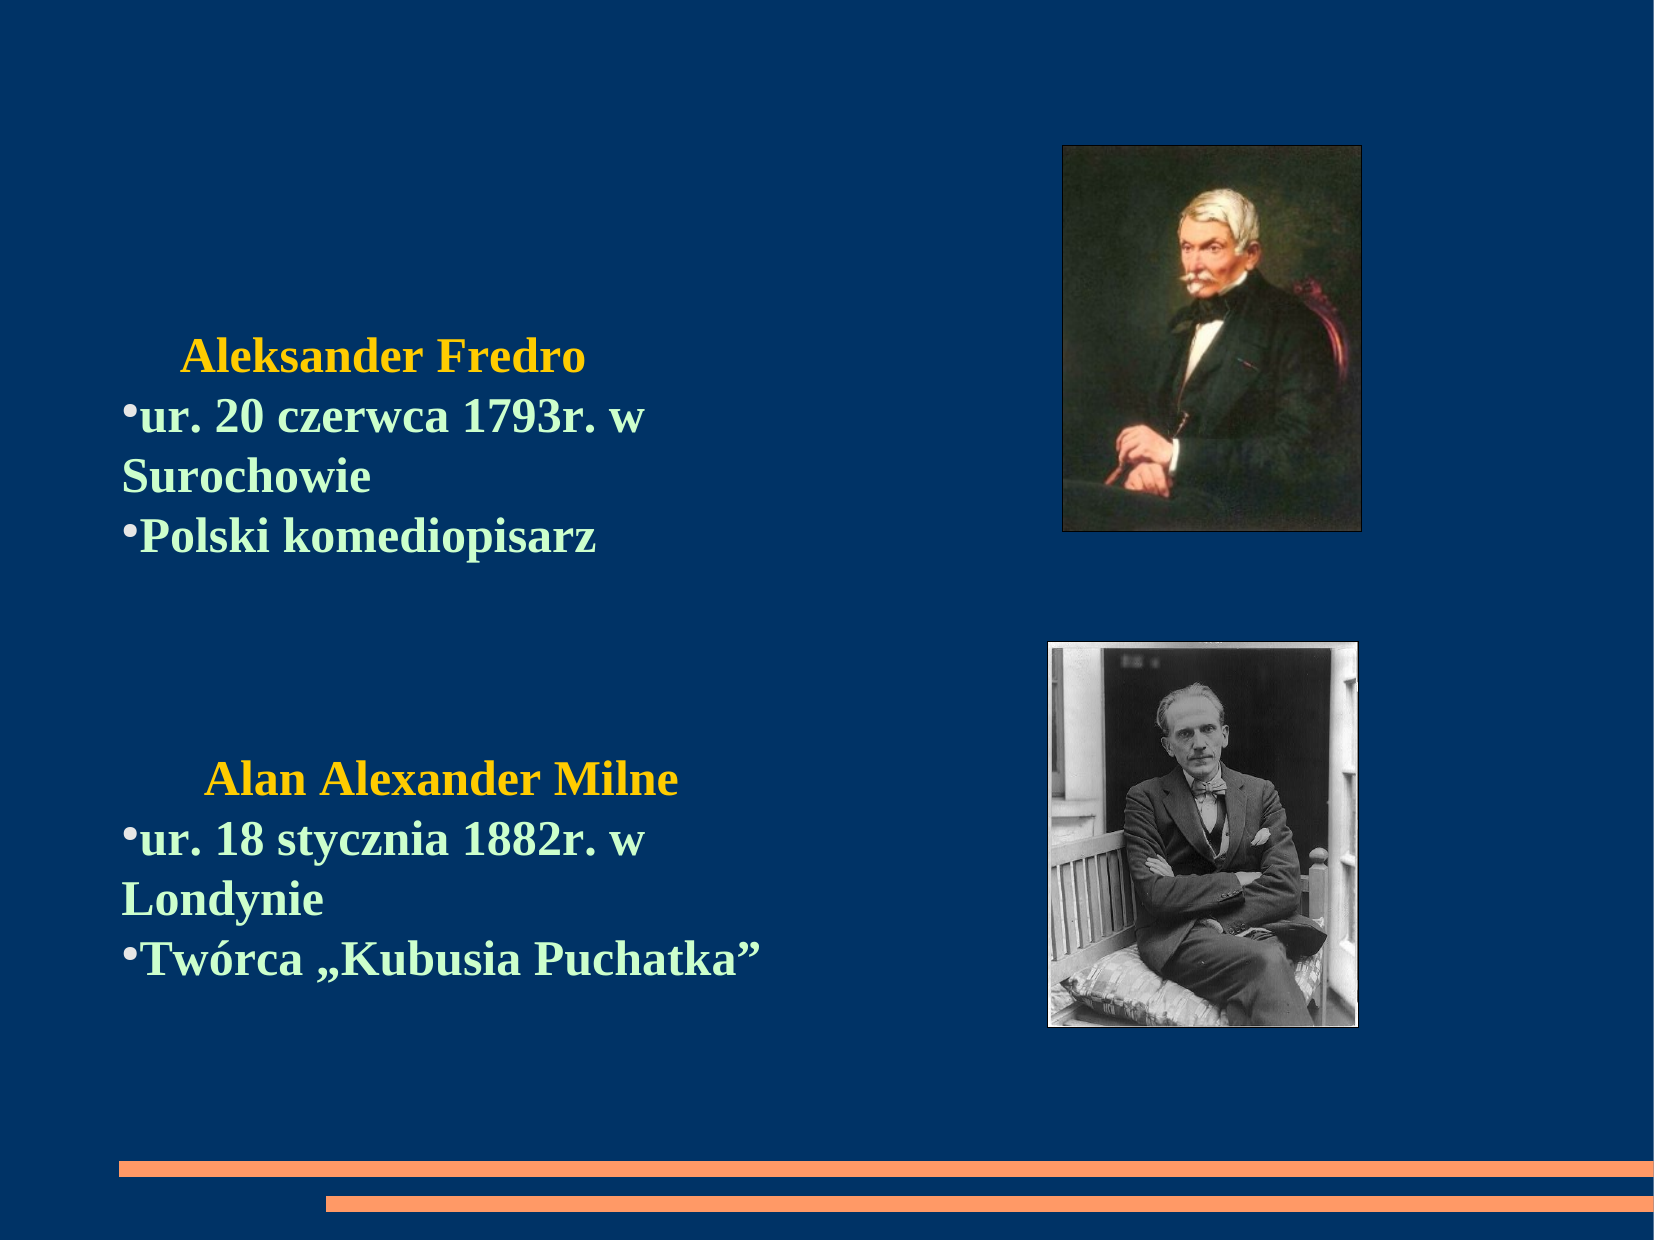

# Aleksander Fredro
ur. 20 czerwca 1793r. w Surochowie
Polski komediopisarz
Alan Alexander Milne
ur. 18 stycznia 1882r. w Londynie
Twórca „Kubusia Puchatka”